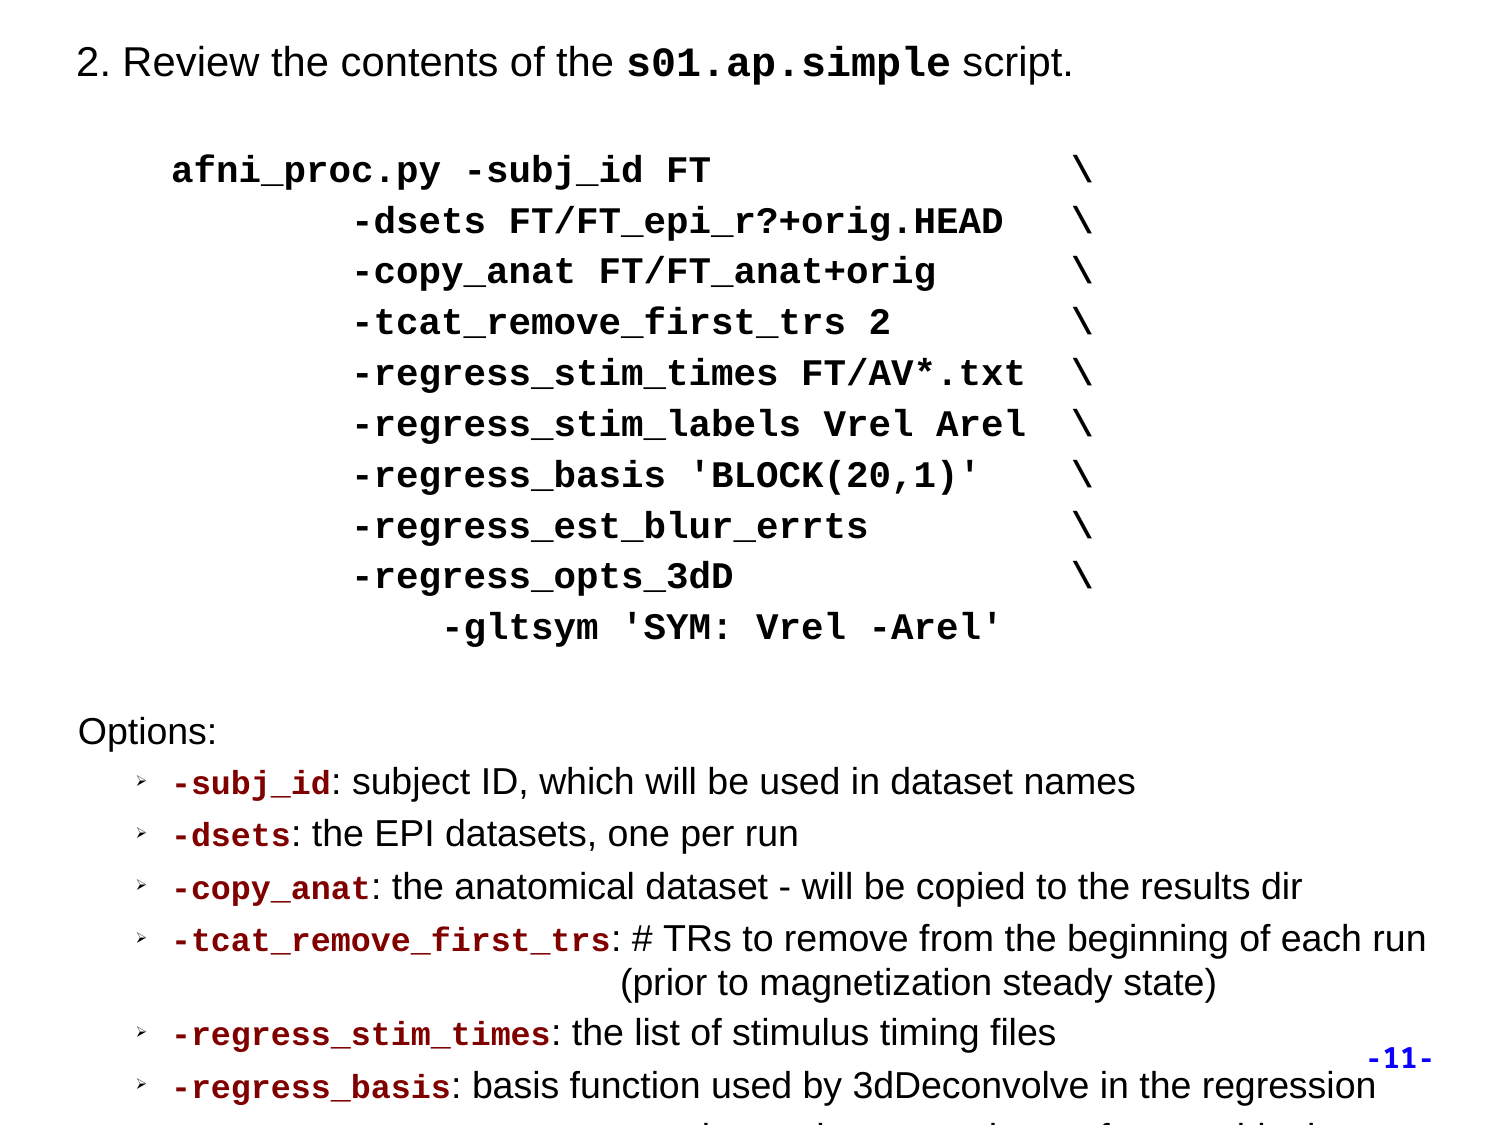

# 2. Review the contents of the s01.ap.simple script.
afni_proc.py -subj_id FT \
 -dsets FT/FT_epi_r?+orig.HEAD \
 -copy_anat FT/FT_anat+orig \
 -tcat_remove_first_trs 2 \
 -regress_stim_times FT/AV*.txt \
 -regress_stim_labels Vrel Arel \
 -regress_basis 'BLOCK(20,1)' \
 -regress_est_blur_errts \
 -regress_opts_3dD \
 -gltsym 'SYM: Vrel -Arel'
Options:
-subj_id: subject ID, which will be used in dataset names
-dsets: the EPI datasets, one per run
-copy_anat: the anatomical dataset - will be copied to the results dir
-tcat_remove_first_trs: # TRs to remove from the beginning of each run			(prior to magnetization steady state)
-regress_stim_times: the list of stimulus timing files
-regress_basis: basis function used by 3dDeconvolve in the regression
-regress_est_blur_errts: estimate data smoothness from residuals
-regress_opts_3dD: extra options given directly to 3dDeconvolve